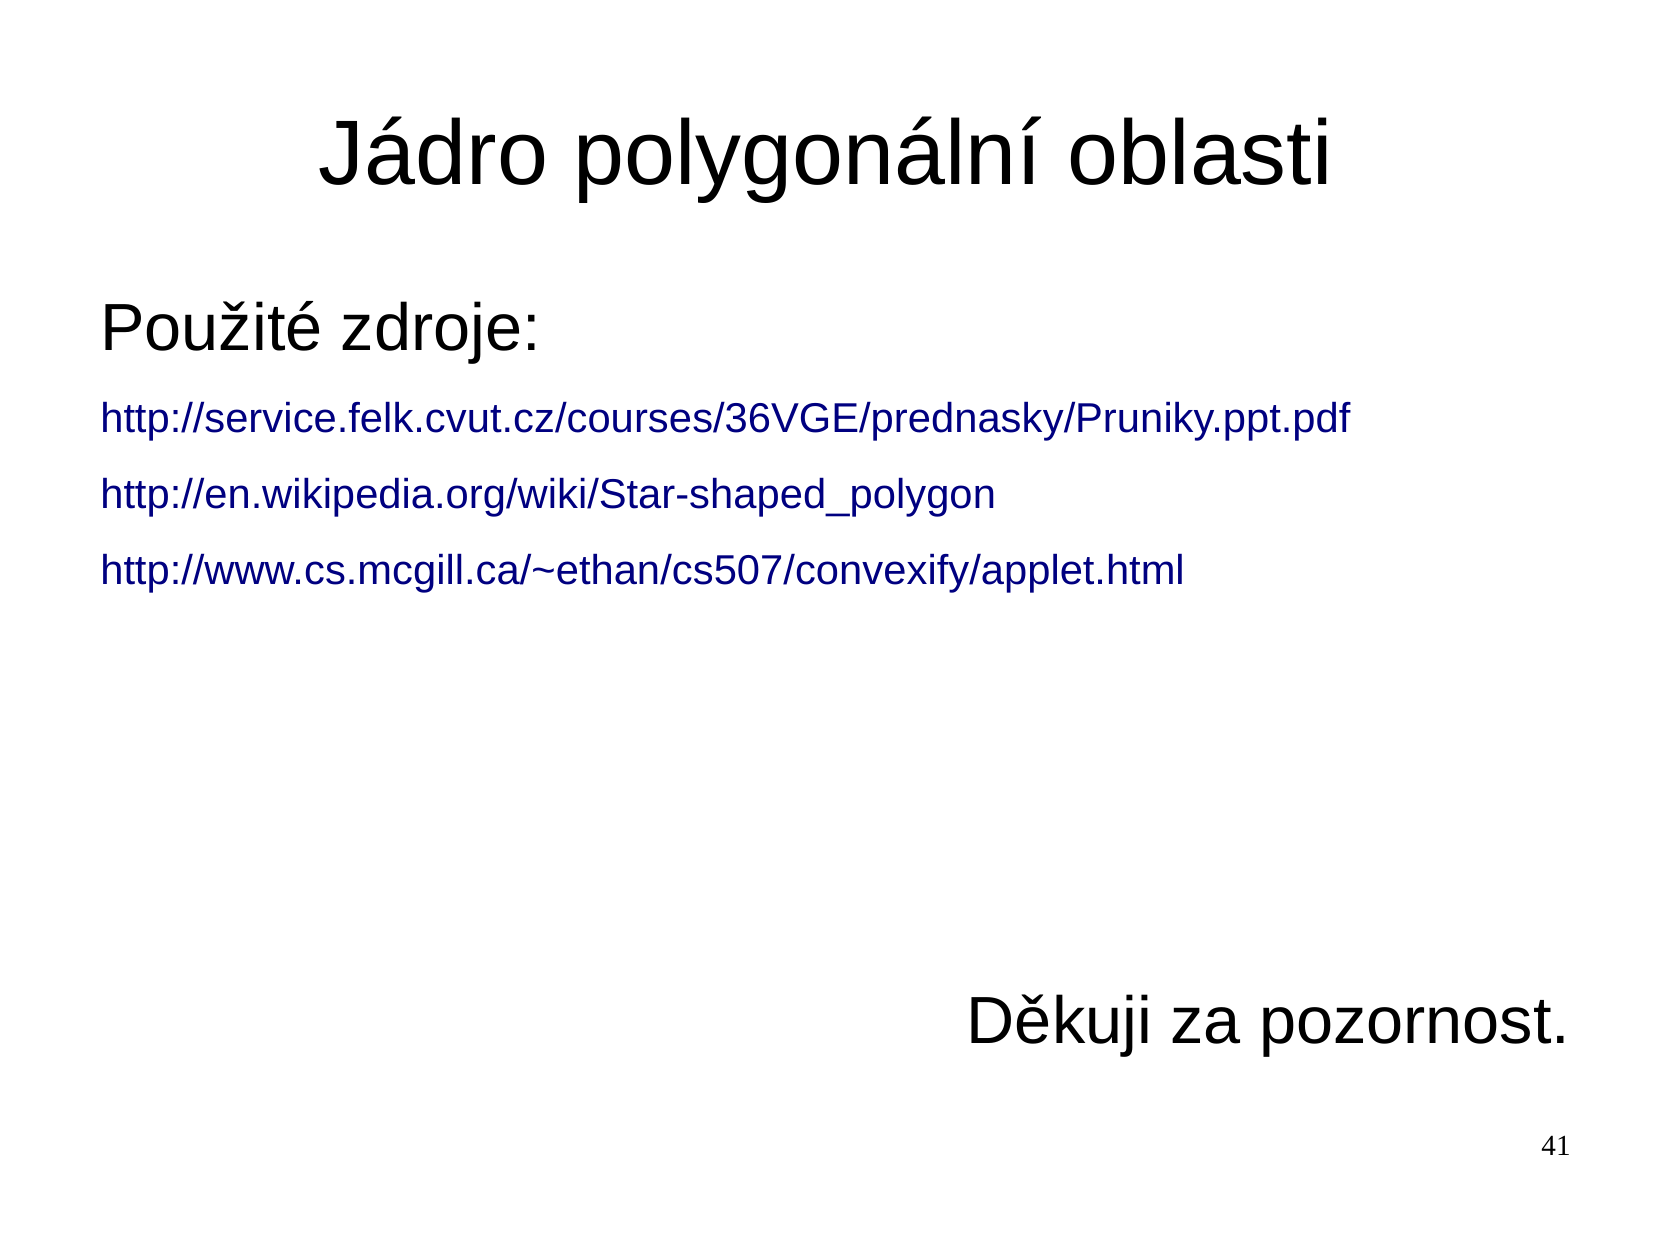

# Jádro polygonální oblasti
Použité zdroje:
http://service.felk.cvut.cz/courses/36VGE/prednasky/Pruniky.ppt.pdf
http://en.wikipedia.org/wiki/Star-shaped_polygon
http://www.cs.mcgill.ca/~ethan/cs507/convexify/applet.html
Děkuji za pozornost.
41